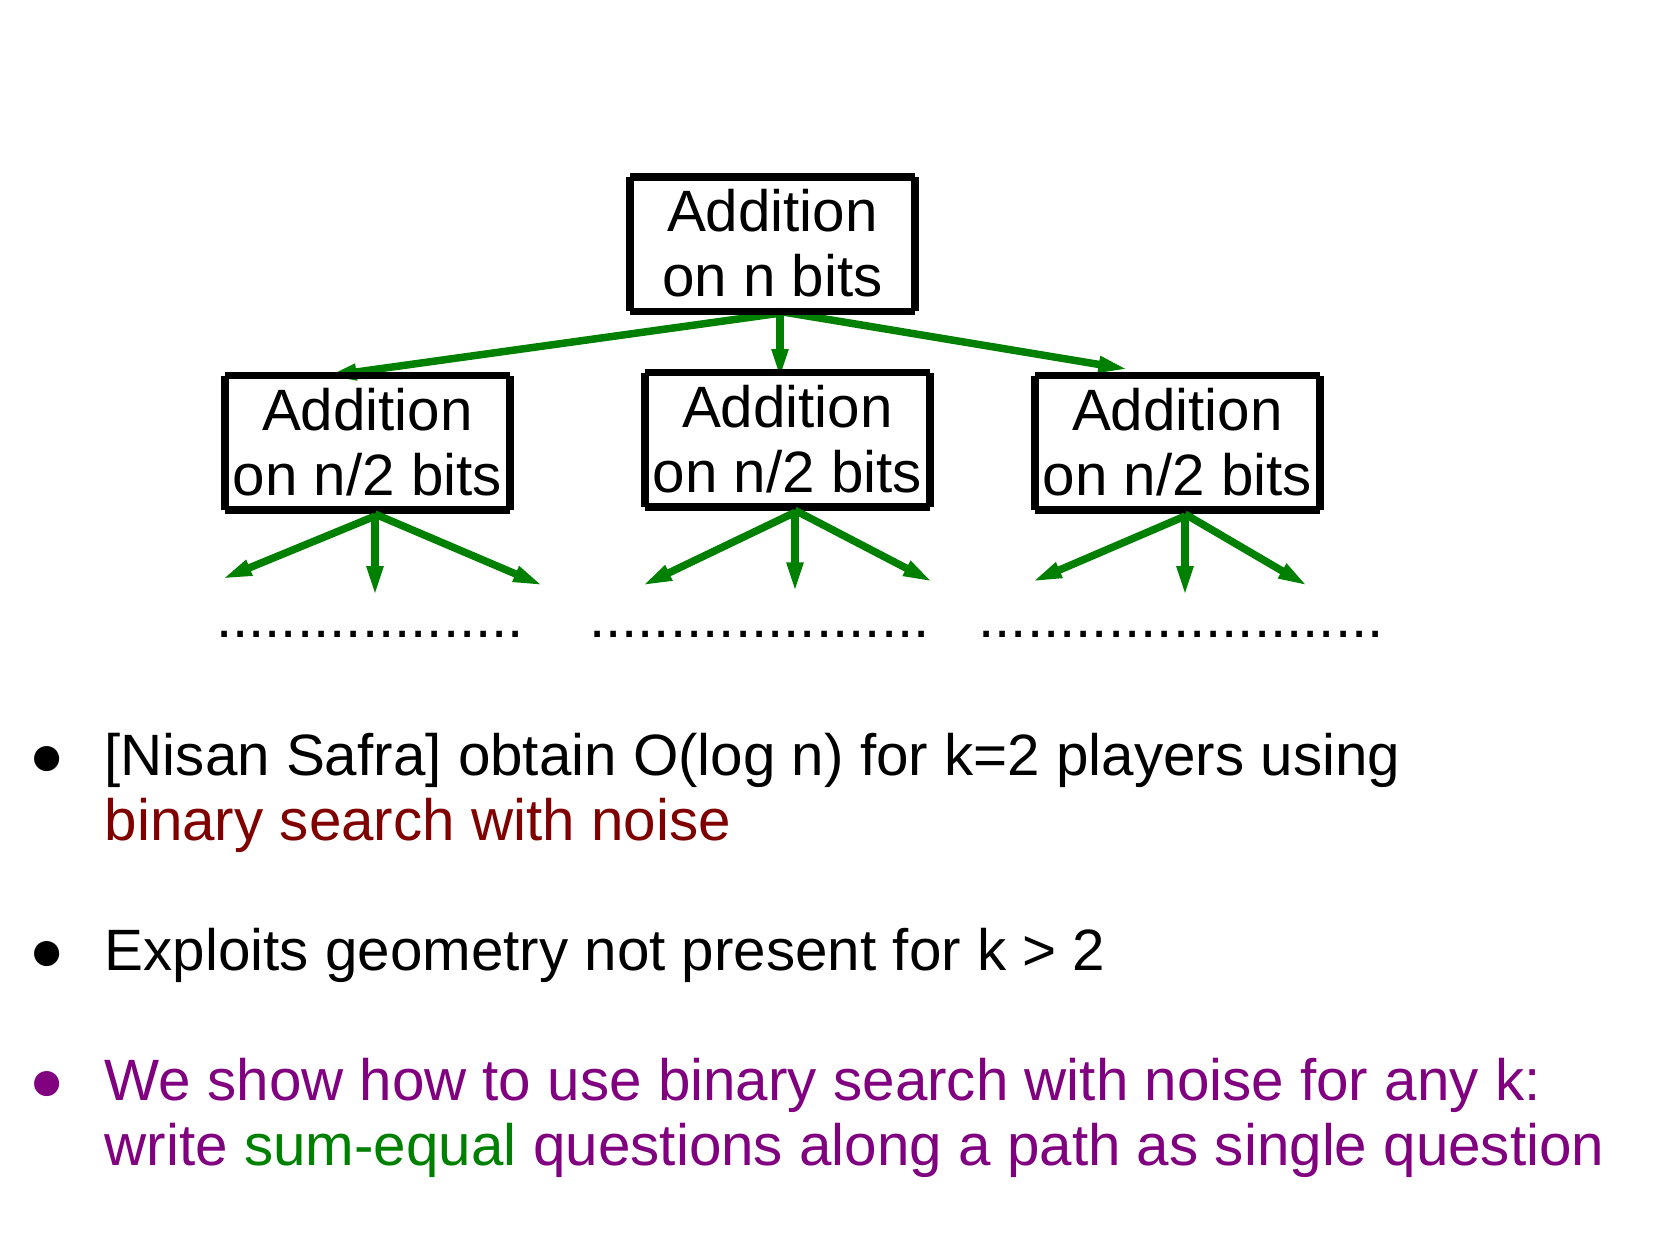

●	[Nisan Safra] obtain O(log n) for k=2 players using
	binary search with noise
●	Exploits geometry not present for k > 2
●	We show how to use binary search with noise for any k:
	write sum-equal questions along a path as single question
Addition
on n bits
#
Addition
on n/2 bits
Addition
on n/2 bits
Addition
on n/2 bits
 ................... ..................... .........................